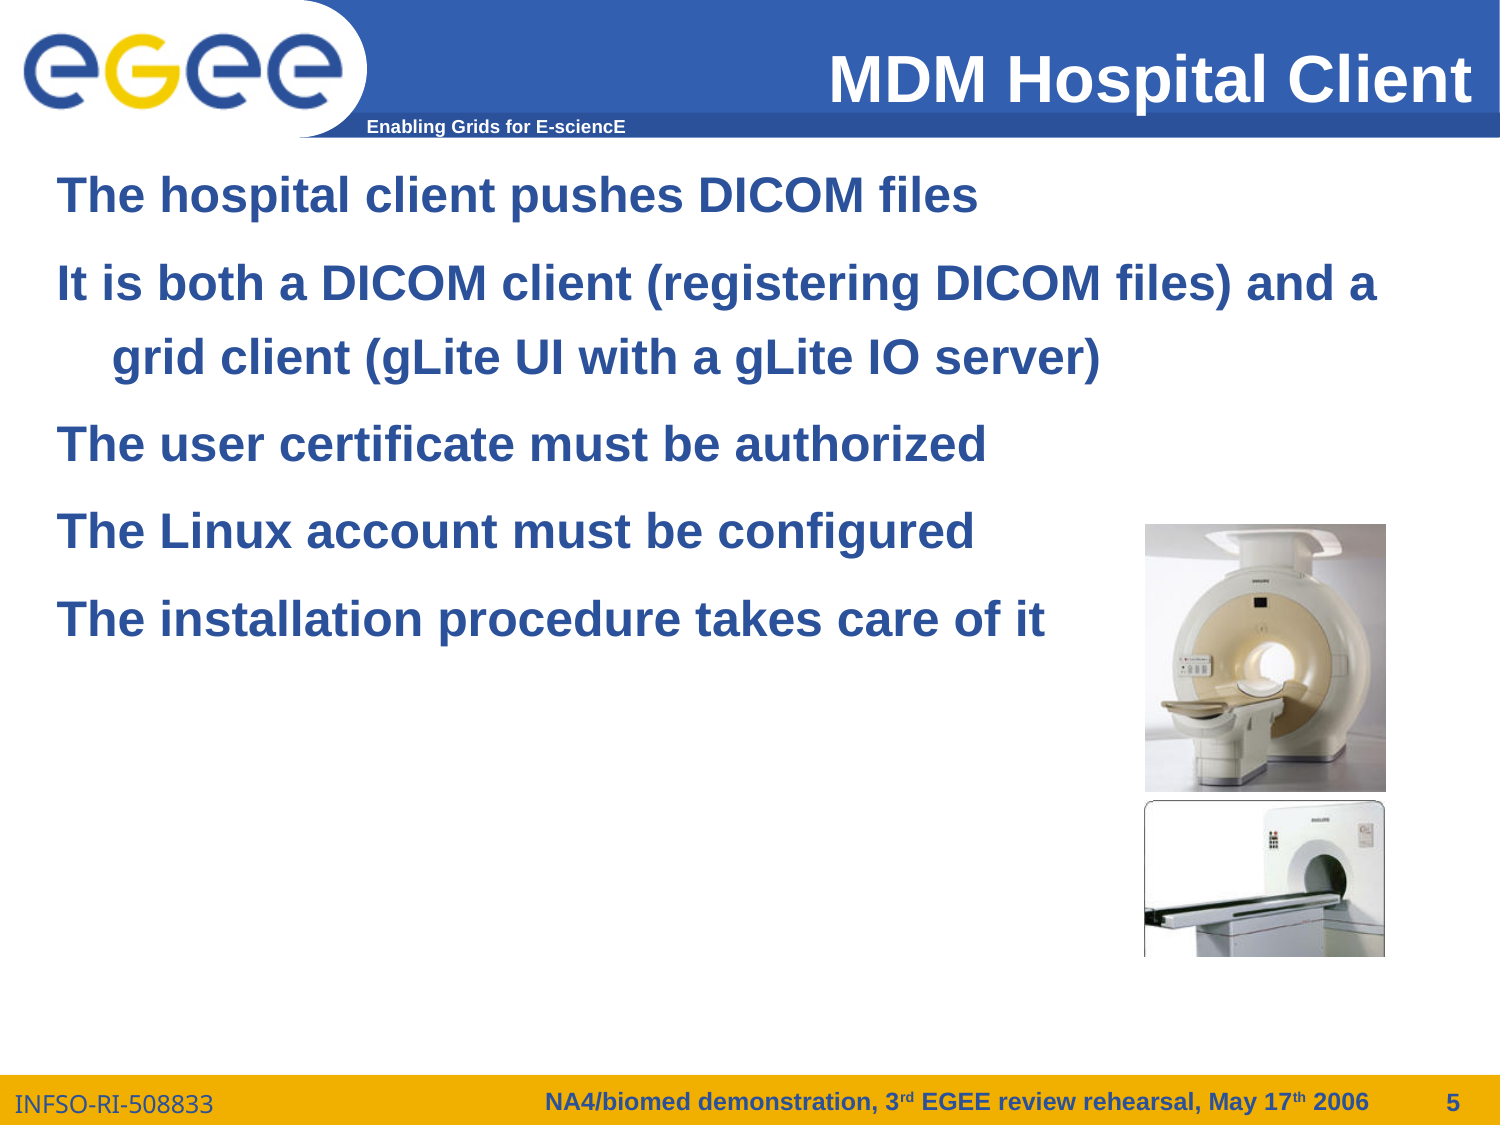

# MDM Hospital Client
The hospital client pushes DICOM files
It is both a DICOM client (registering DICOM files) and a grid client (gLite UI with a gLite IO server)
The user certificate must be authorized
The Linux account must be configured
The installation procedure takes care of it